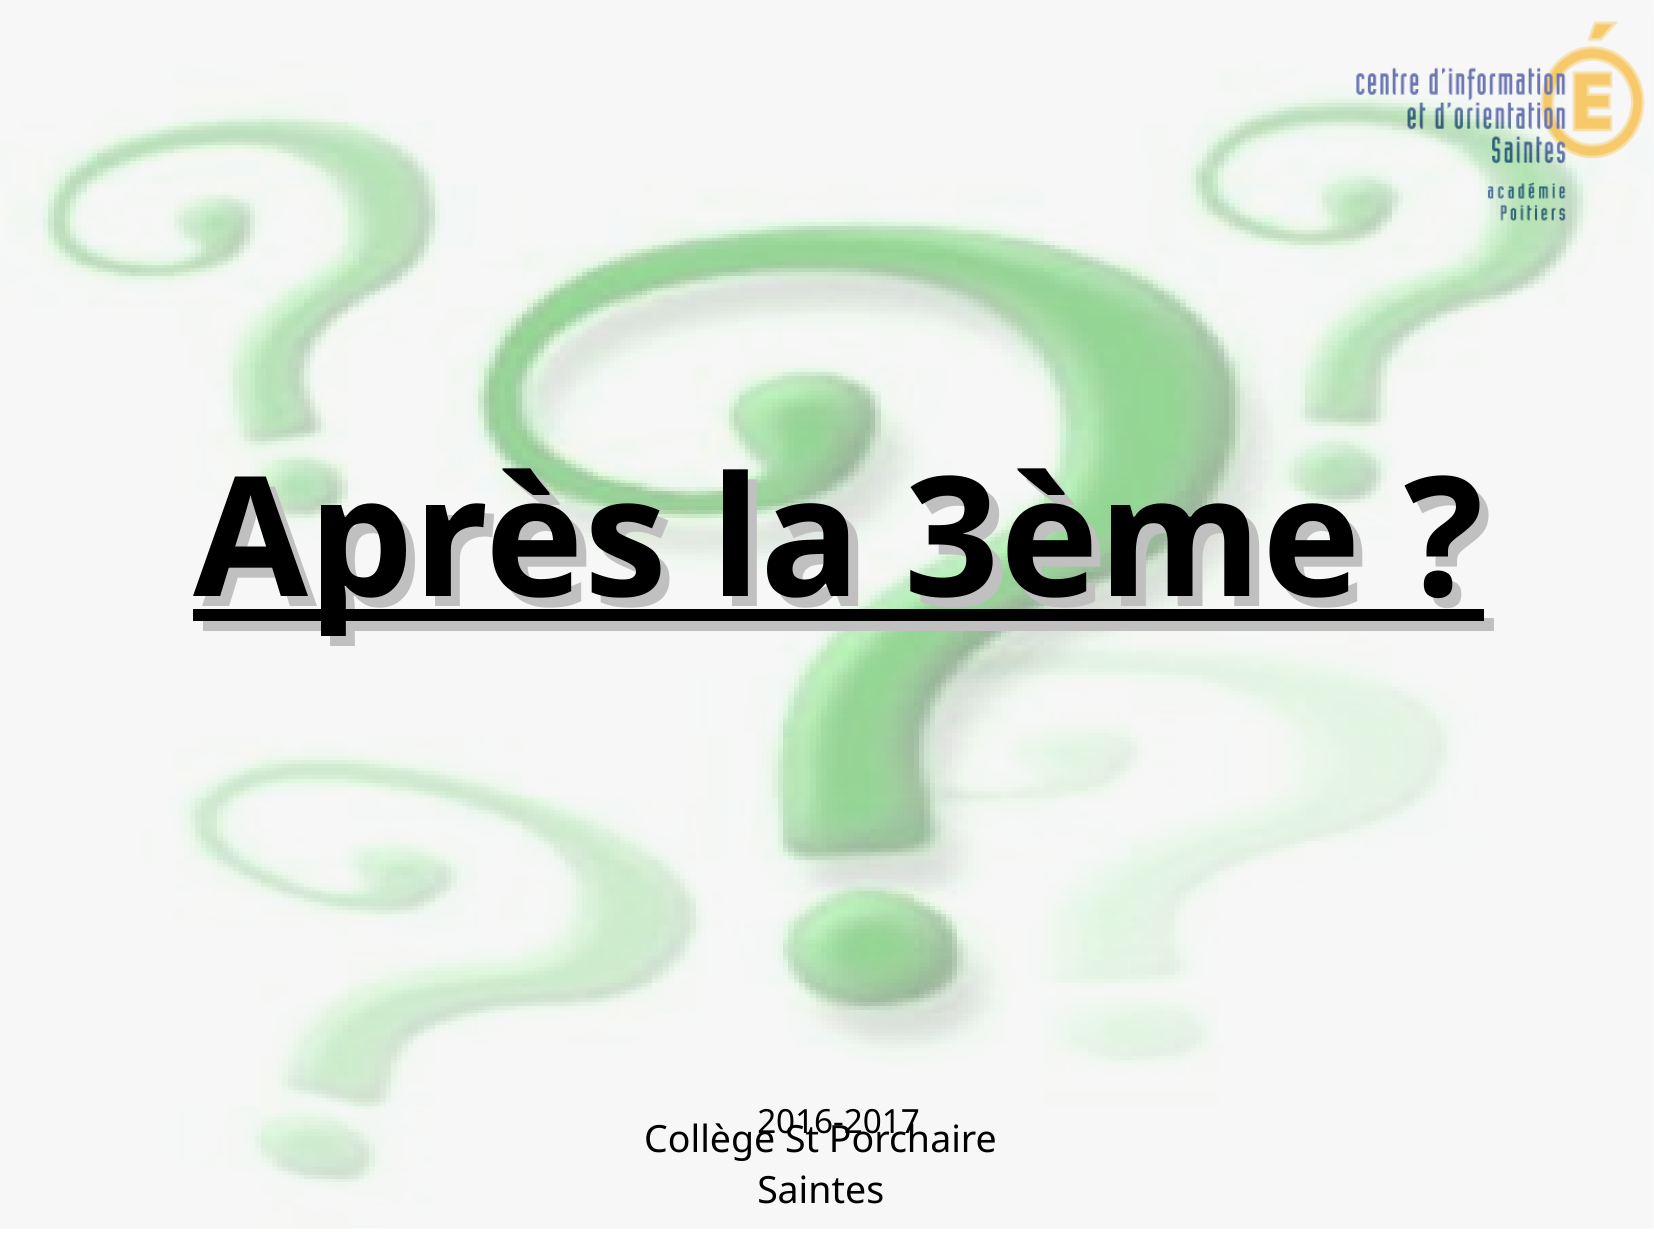

Après la 3ème ?
2016-2017
Collège St Porchaire
Saintes